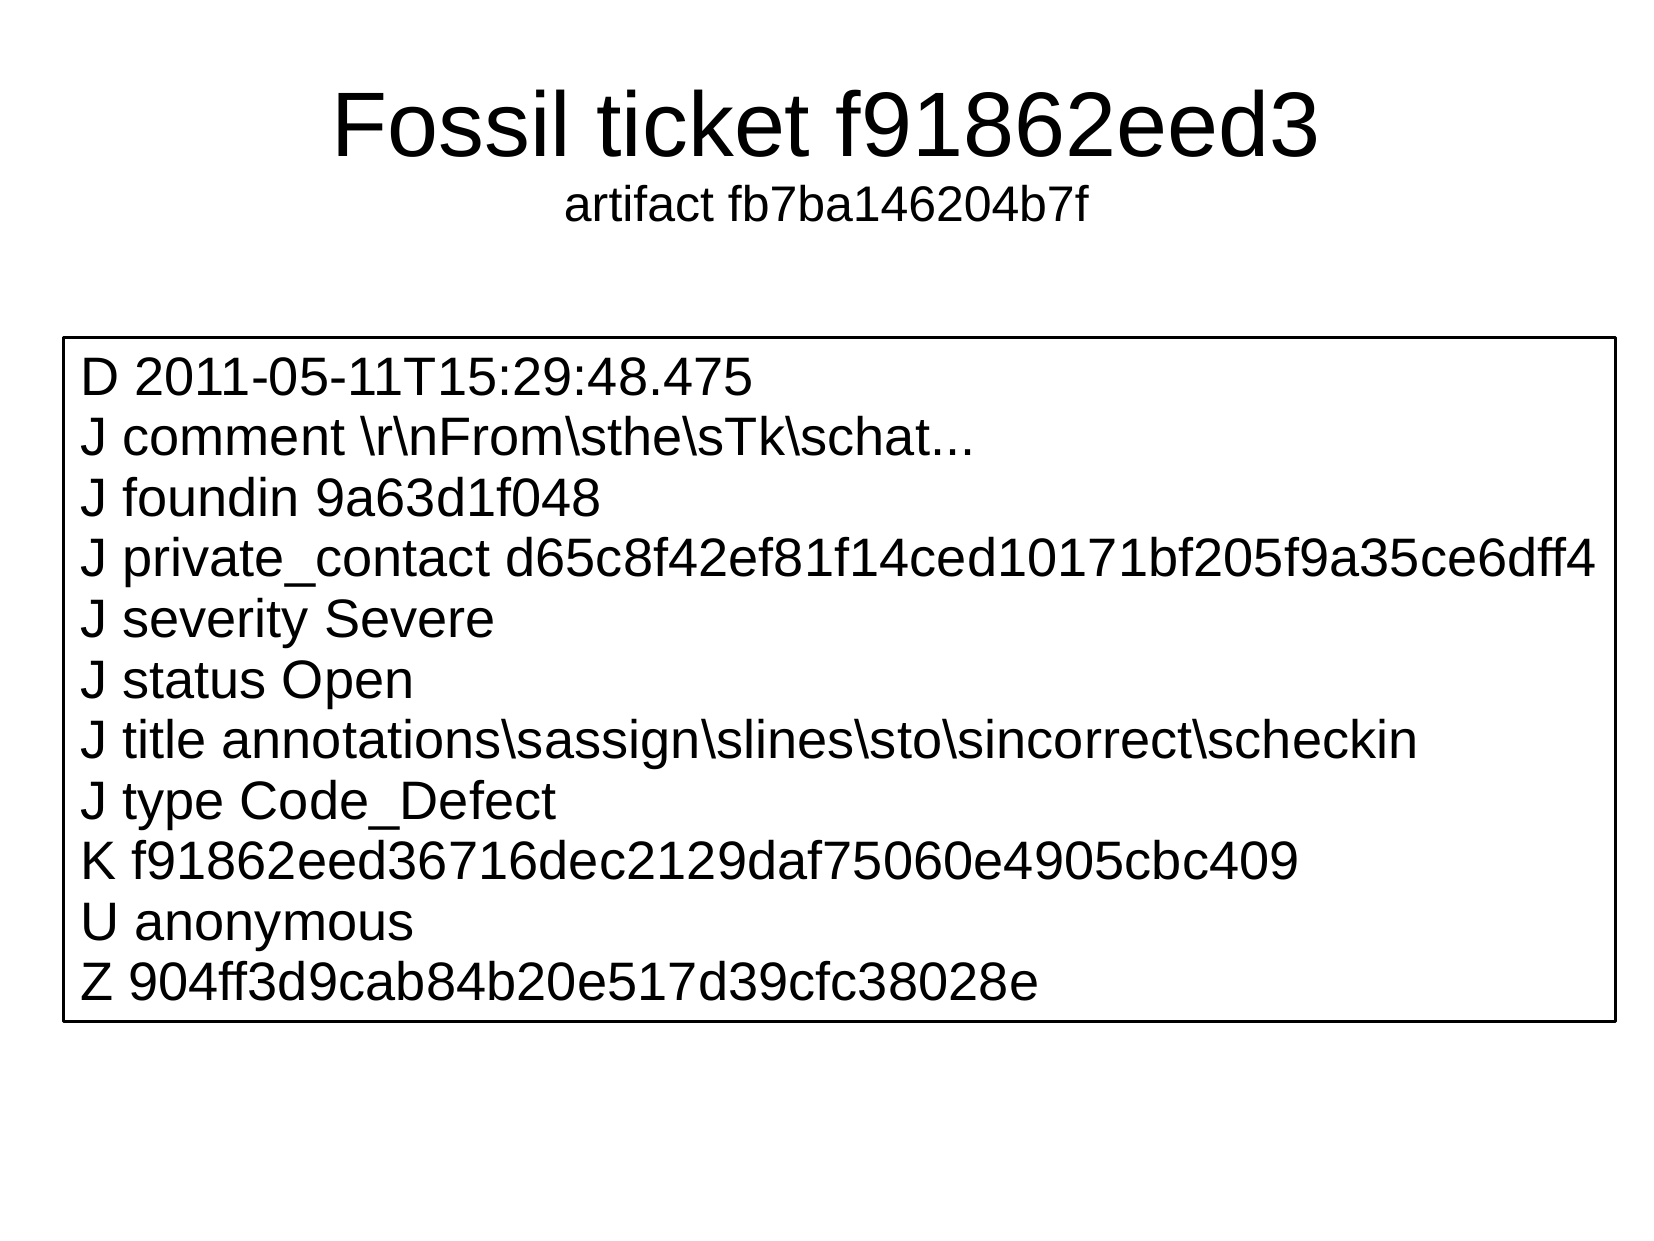

# Fossil ticket f91862eed3 artifact fb7ba146204b7f
D 2011-05-11T15:29:48.475
J comment \r\nFrom\sthe\sTk\schat...
J foundin 9a63d1f048
J private_contact d65c8f42ef81f14ced10171bf205f9a35ce6dff4
J severity Severe
J status Open
J title annotations\sassign\slines\sto\sincorrect\scheckin
J type Code_Defect
K f91862eed36716dec2129daf75060e4905cbc409
U anonymous
Z 904ff3d9cab84b20e517d39cfc38028e